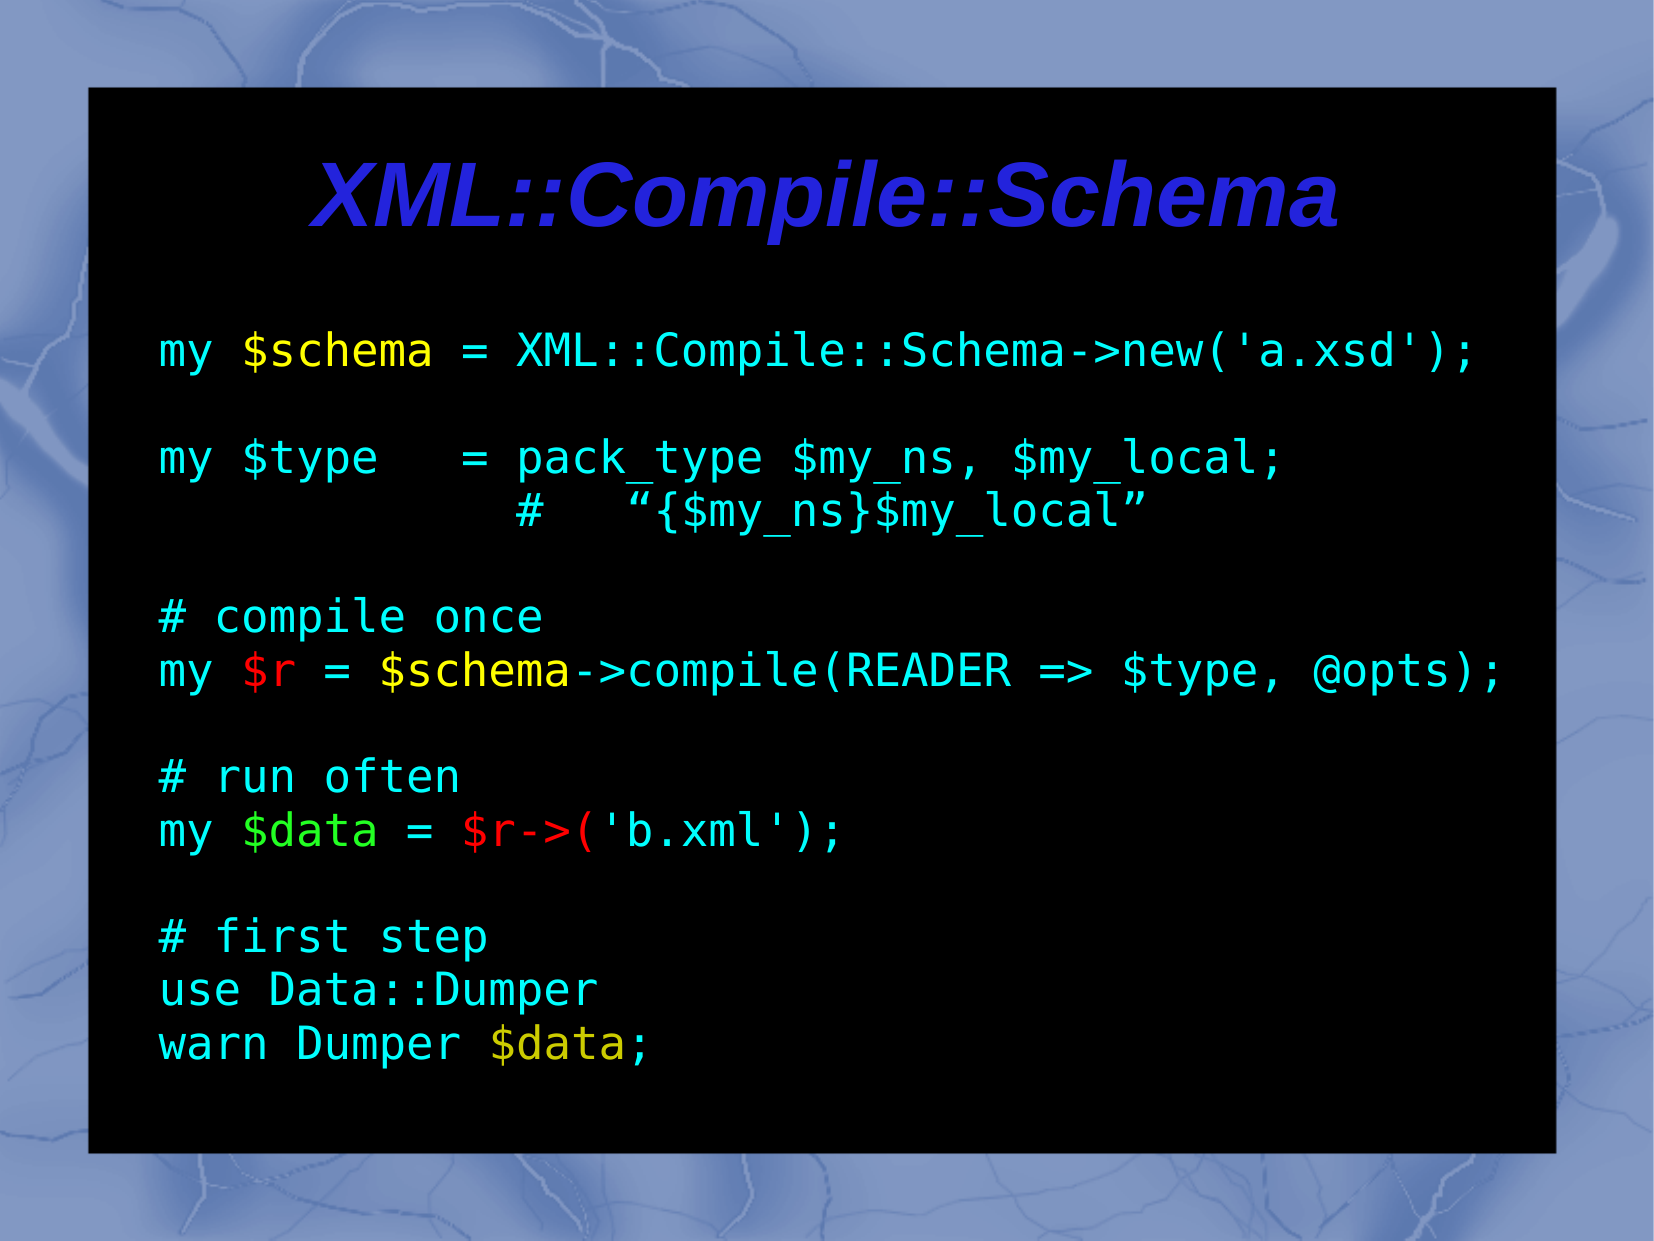

# XML::Compile::Schema
my $schema = XML::Compile::Schema->new('a.xsd');
my $type = pack_type $my_ns, $my_local;
 # “{$my_ns}$my_local”
# compile once
my $r = $schema->compile(READER => $type, @opts);
# run often
my $data = $r->('b.xml');
# first step
use Data::Dumper
warn Dumper $data;